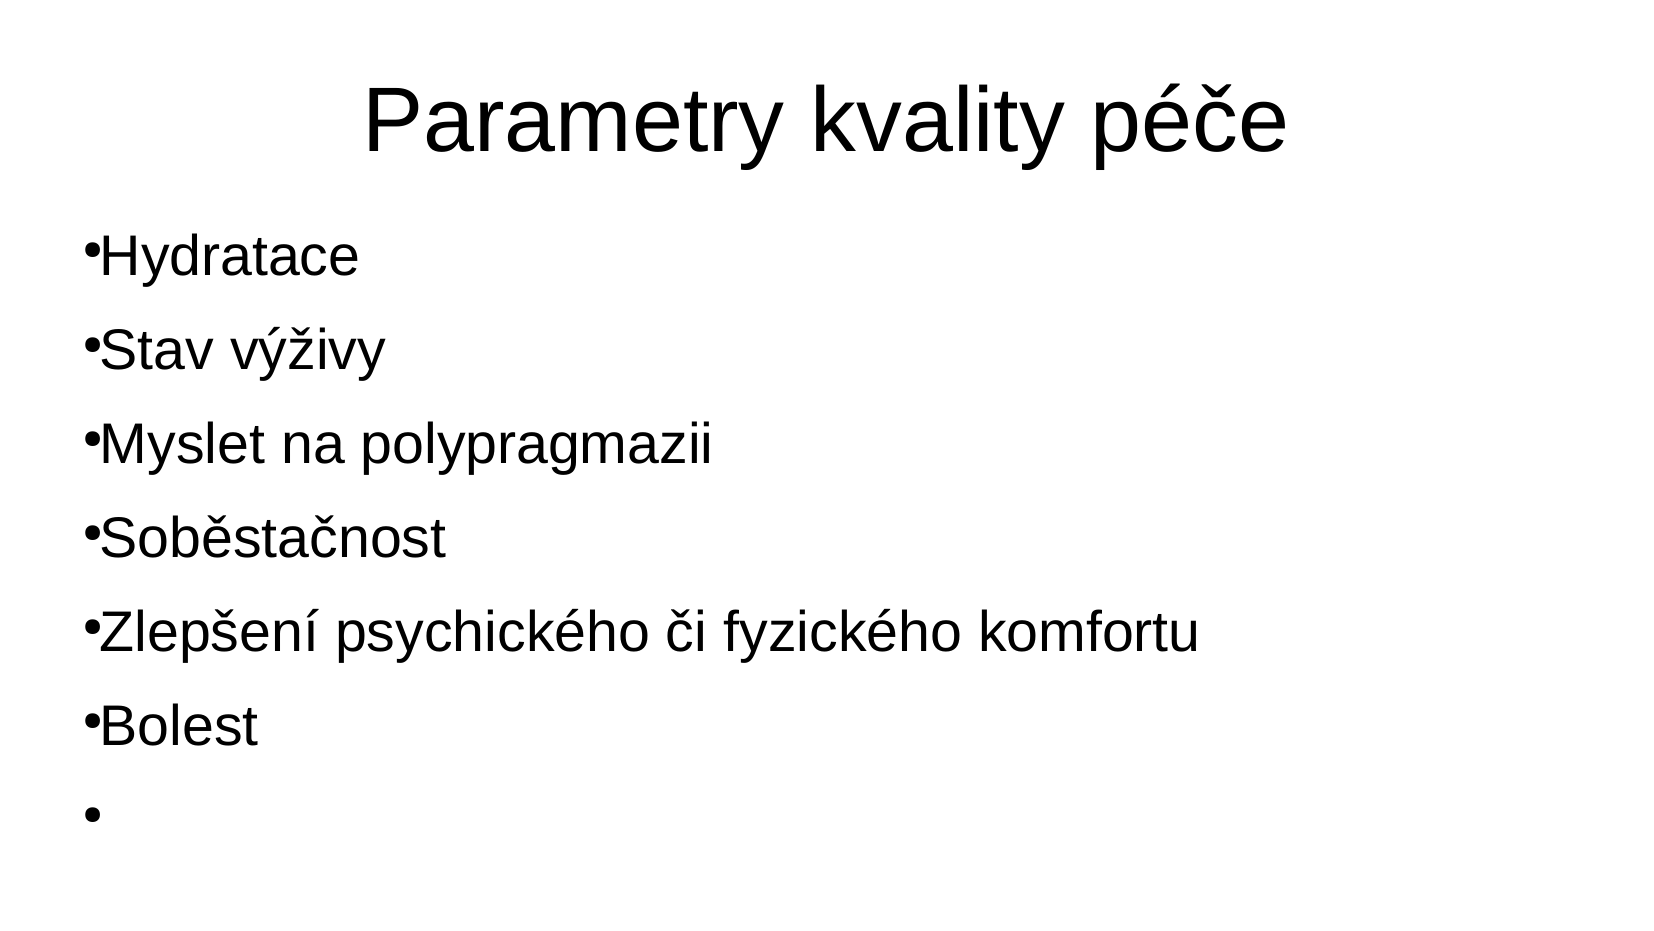

# Parametry kvality péče
Hydratace
Stav výživy
Myslet na polypragmazii
Soběstačnost
Zlepšení psychického či fyzického komfortu
Bolest